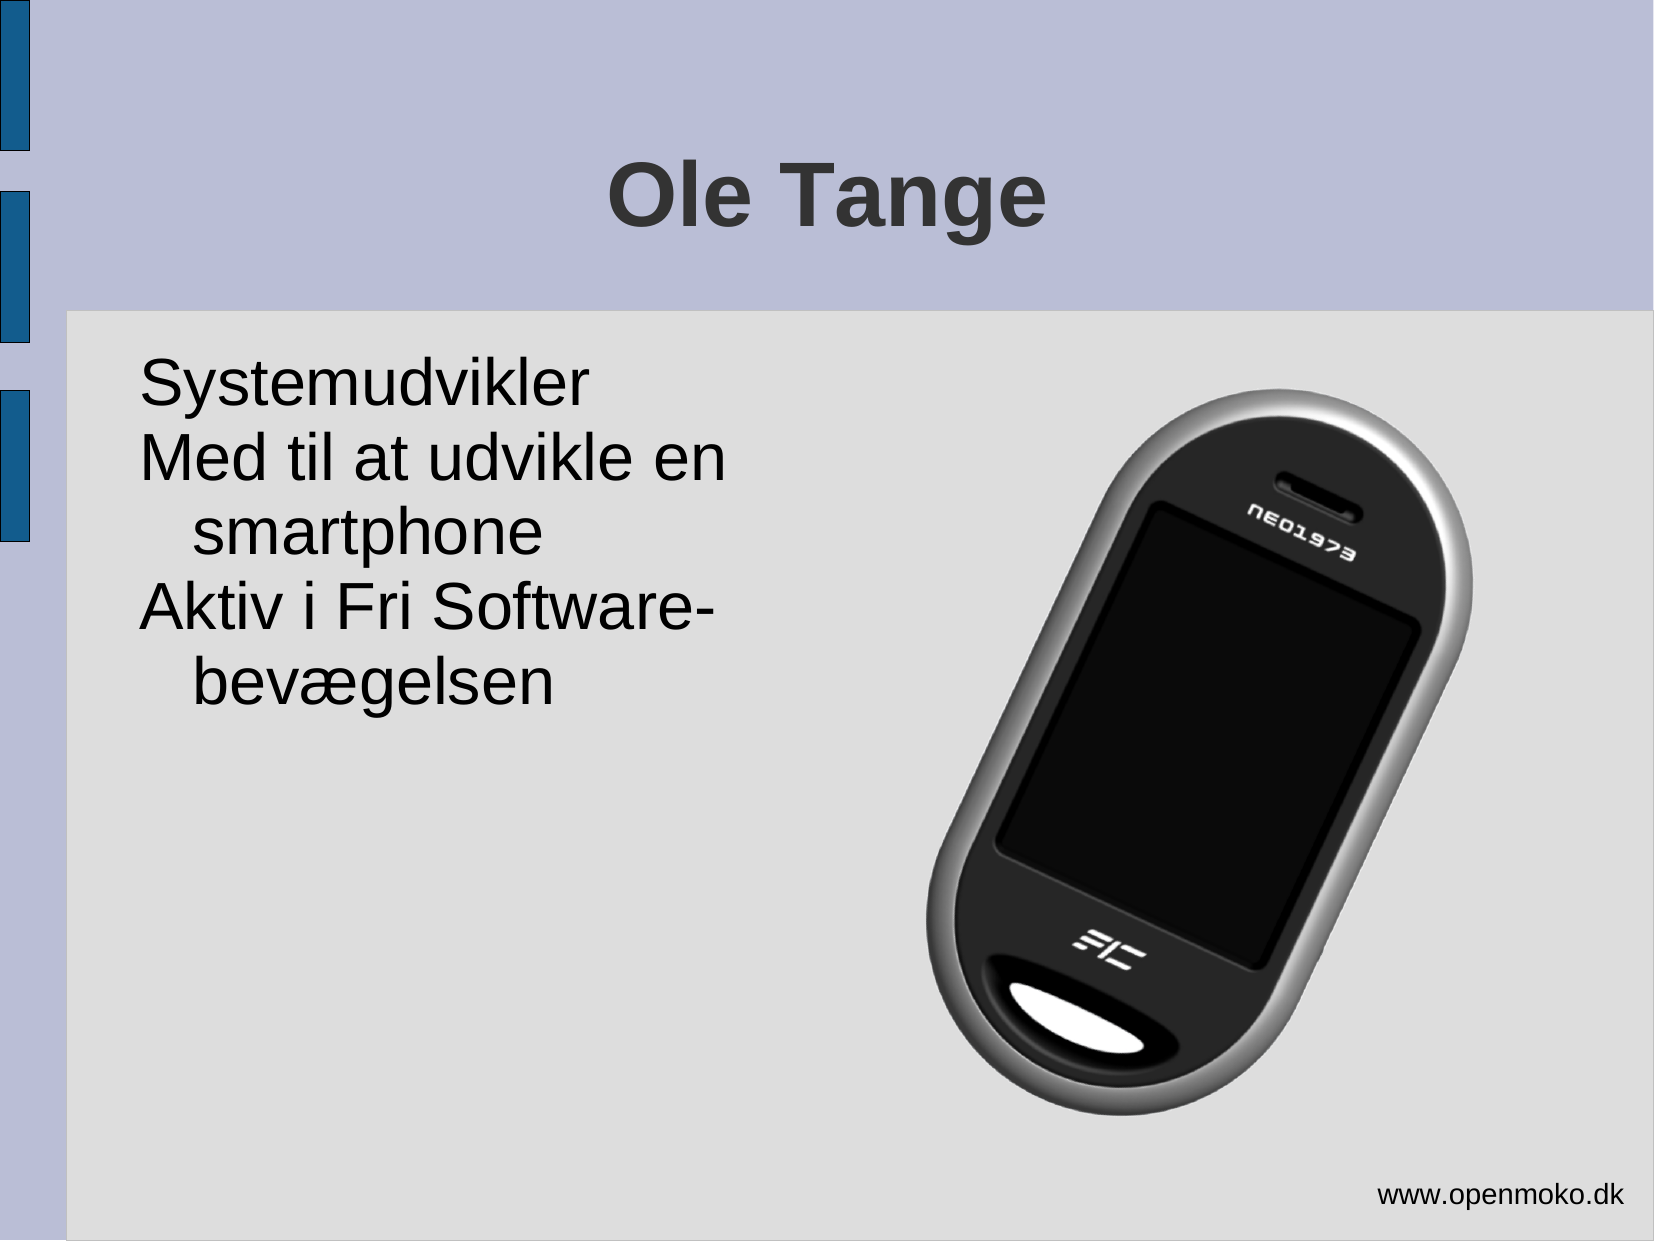

# Ole Tange
Systemudvikler
Med til at udvikle en smartphone
Aktiv i Fri Software-bevægelsen